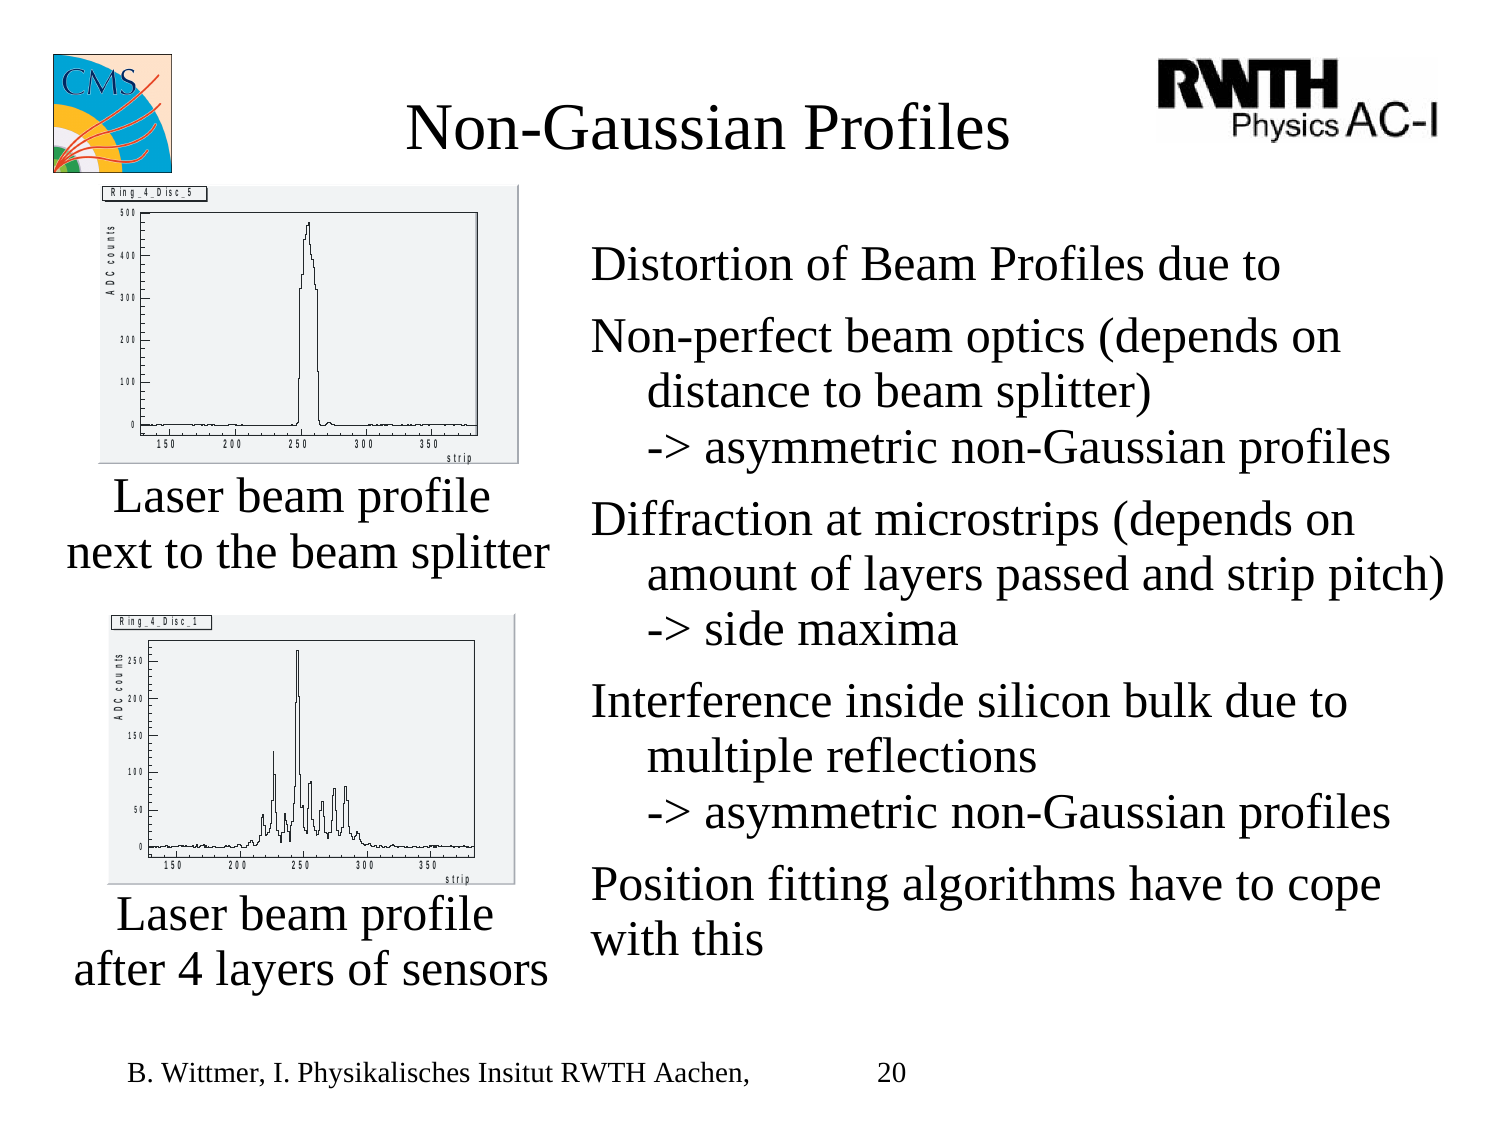

# Non-Gaussian Profiles
Laser beam profile
next to the beam splitter
Laser beam profile
after 4 layers of sensors
Distortion of Beam Profiles due to
Non-perfect beam optics (depends on distance to beam splitter)
-> asymmetric non-Gaussian profiles
Diffraction at microstrips (depends on amount of layers passed and strip pitch)
-> side maxima
Interference inside silicon bulk due to multiple reflections
-> asymmetric non-Gaussian profiles
Position fitting algorithms have to cope with this